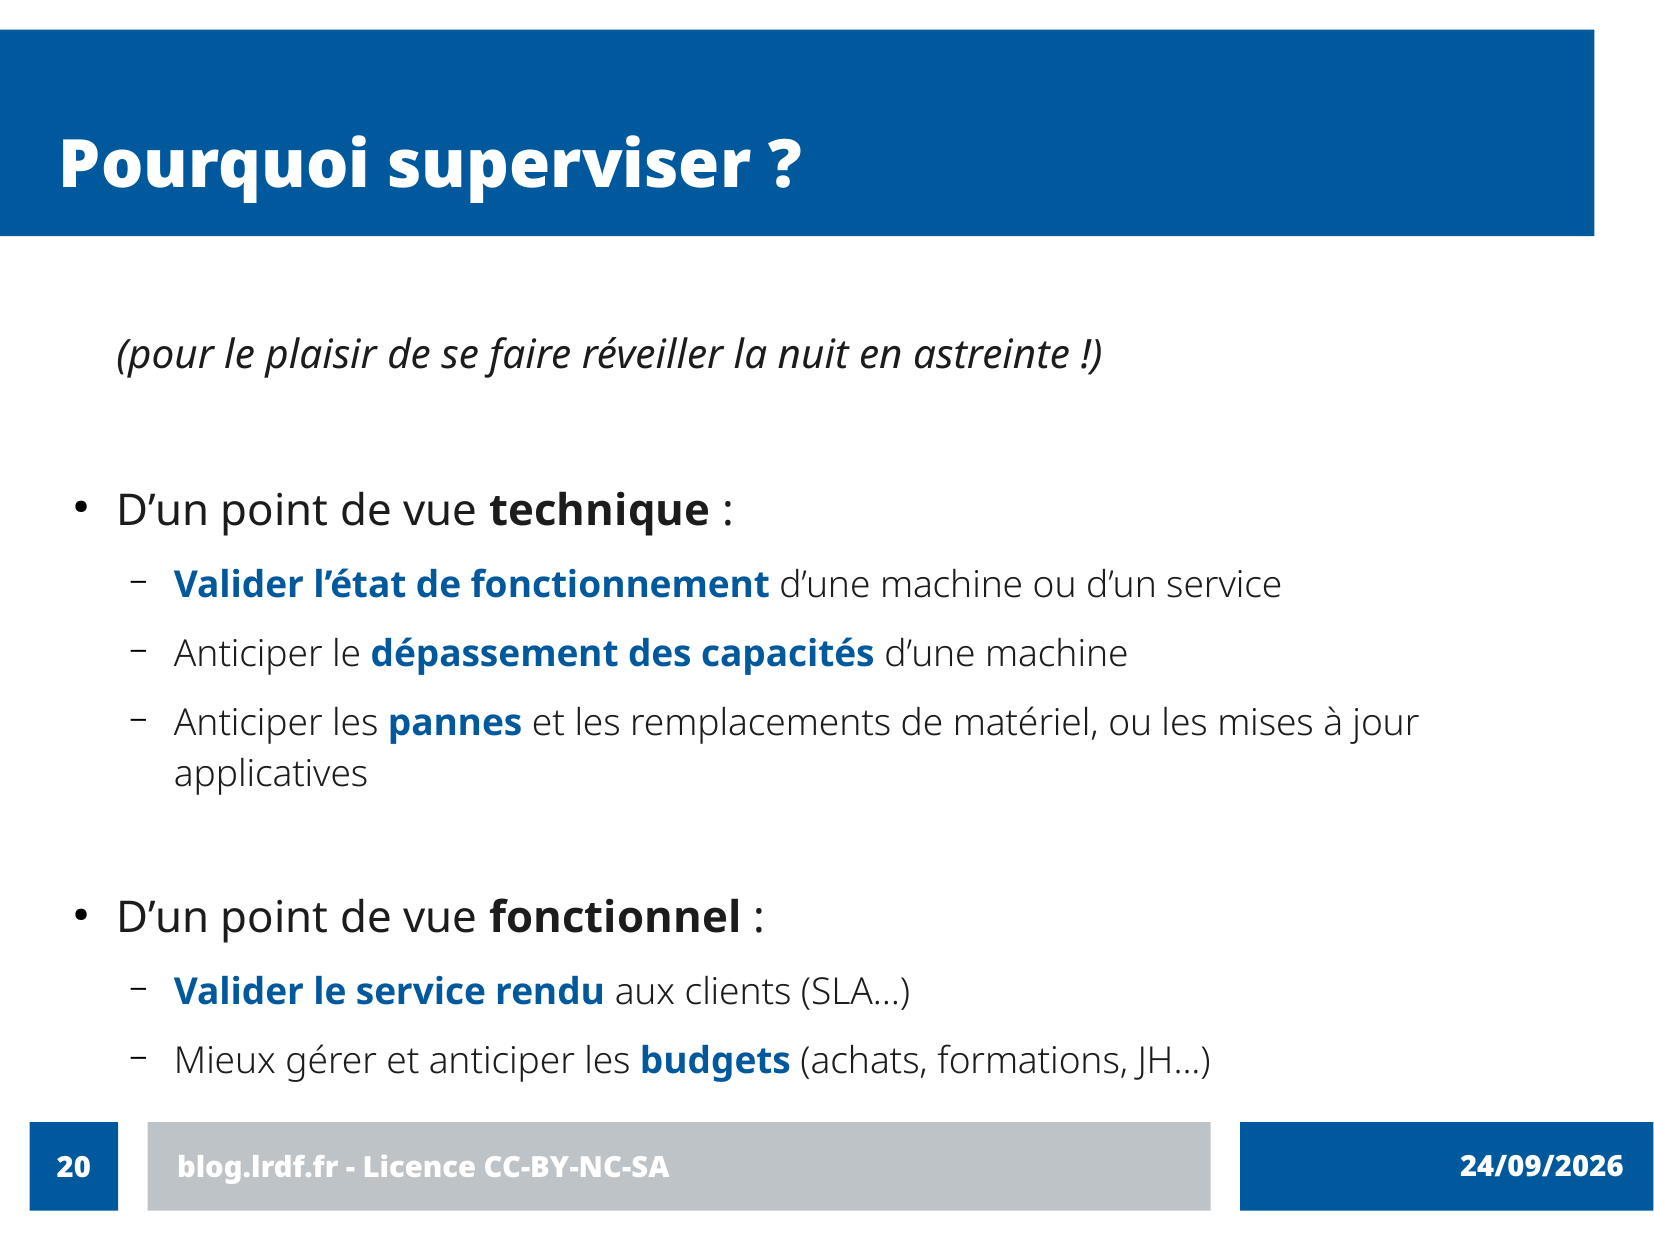

# Pourquoi superviser ?
(pour le plaisir de se faire réveiller la nuit en astreinte !)
D’un point de vue technique :
Valider l’état de fonctionnement d’une machine ou d’un service
Anticiper le dépassement des capacités d’une machine
Anticiper les pannes et les remplacements de matériel, ou les mises à jour applicatives
D’un point de vue fonctionnel :
Valider le service rendu aux clients (SLA…)
Mieux gérer et anticiper les budgets (achats, formations, JH...)
20
blog.lrdf.fr - Licence CC-BY-NC-SA